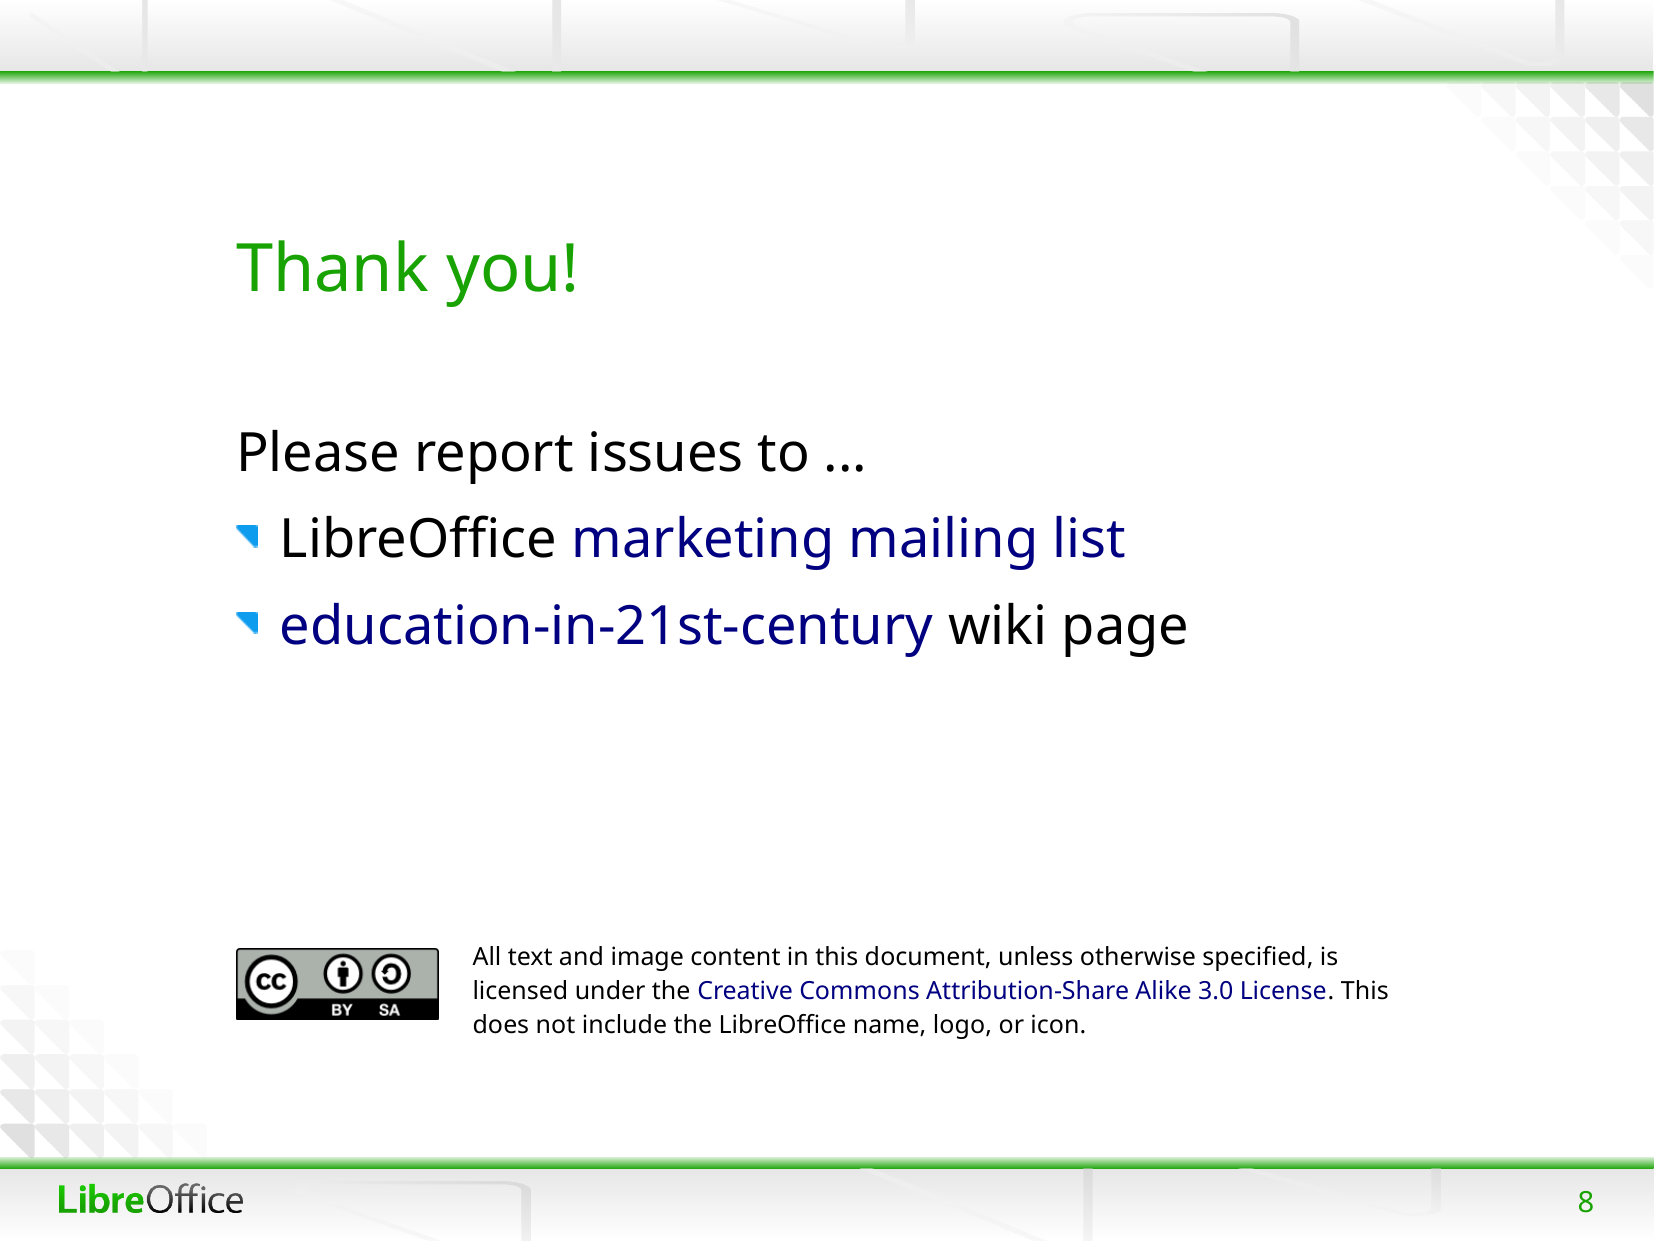

# Thank you!
Please report issues to ...
LibreOffice marketing mailing list
education-in-21st-century wiki page
8